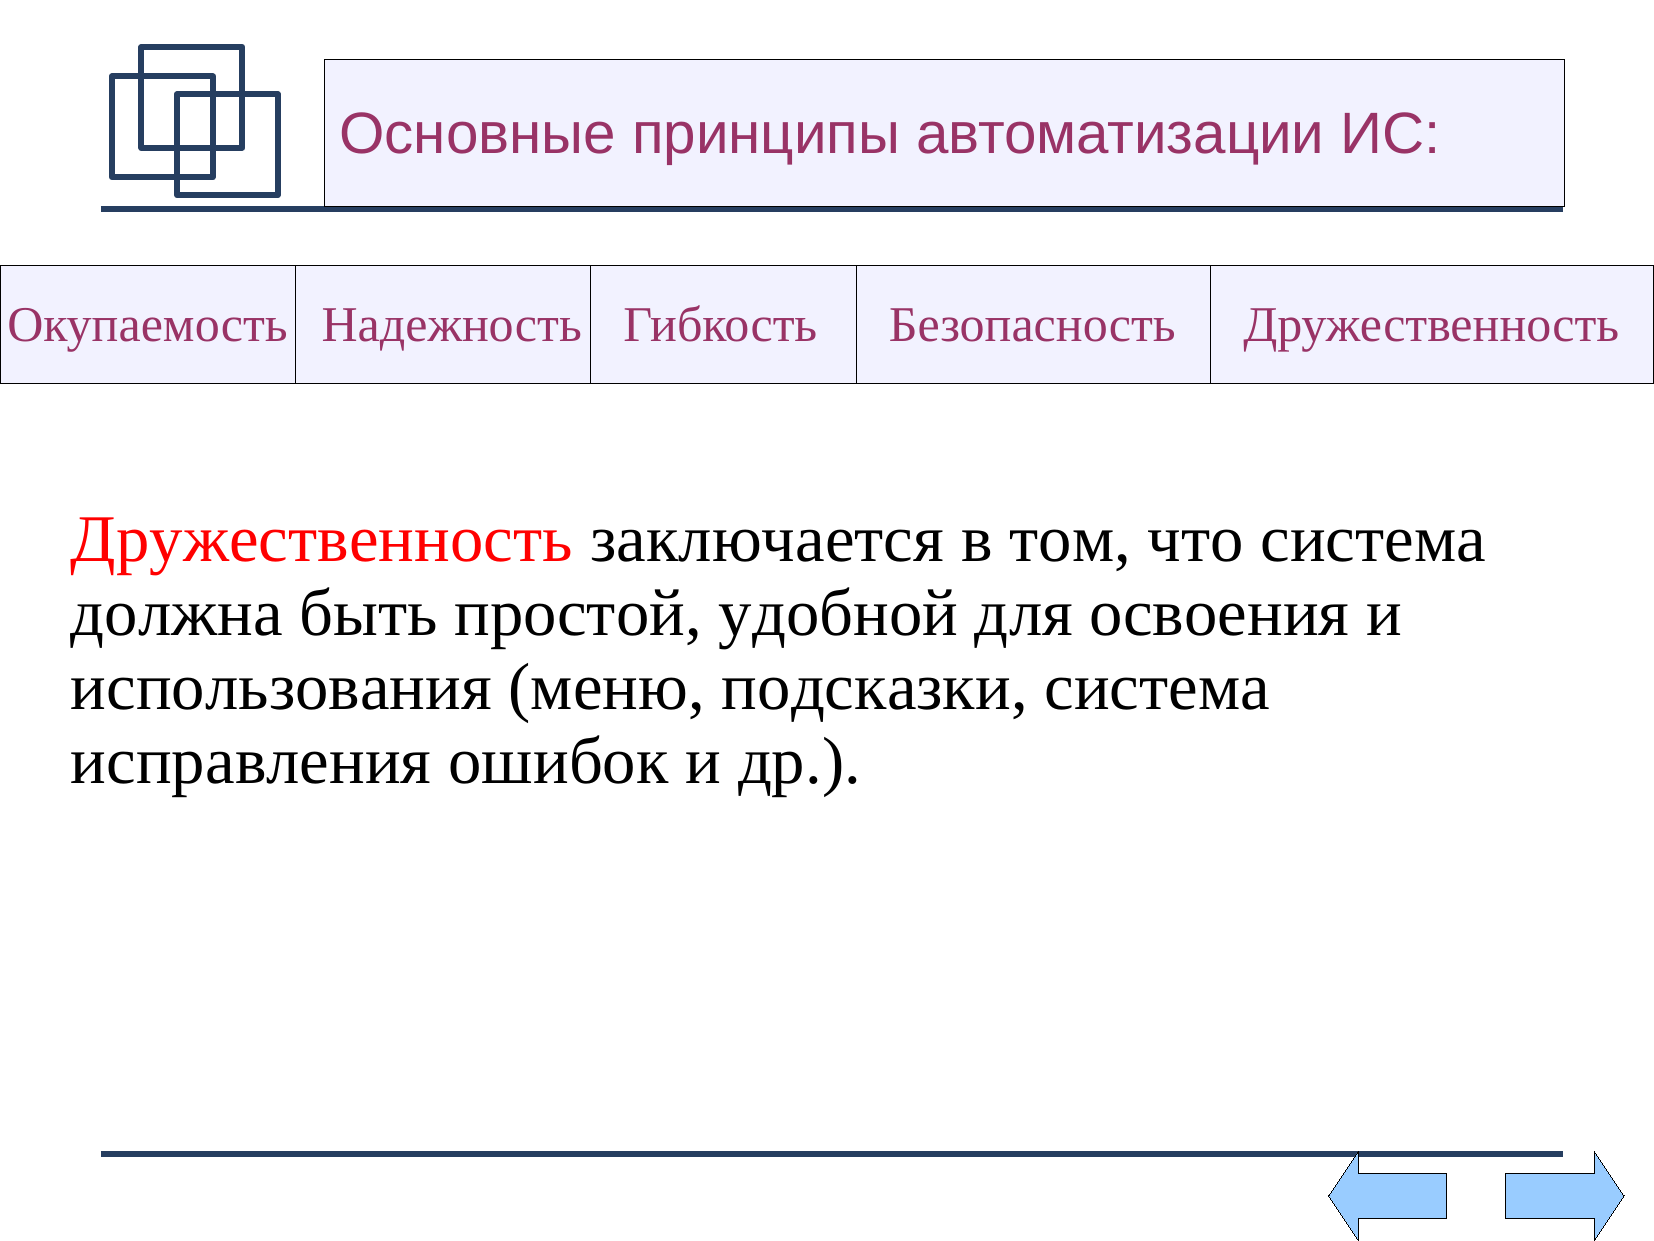

Основные принципы автоматизации ИС:
Окупаемость
Надежность
Гибкость
Безопасность
Дружественность
Дружественность заключается в том, что система должна быть простой, удобной для освоения и использования (меню, подсказки, система исправления ошибок и др.).
Безопасность означает обеспечение сохранности информации, регламентация работы с системой, использование специального оборудования и шифров.
Надежность достигается использованием надёжных программных и технических средств, использования современных технологий. Приобретаемые средства должны иметь сертификаты и (или) лицензии.
Гибкость означает легкую адаптацию системы к изменению требований к ней, к вводимым новым функциям. Это обычно достигается созданием модульной системы.
Окупаемость означает затрату меньших средств, на получение эффективной, надёжной, производительной системы, возможностью быстрого решения поставленных задач. При этом считается, что срок окупаемости системы должен составлять не более 2–5 лет.